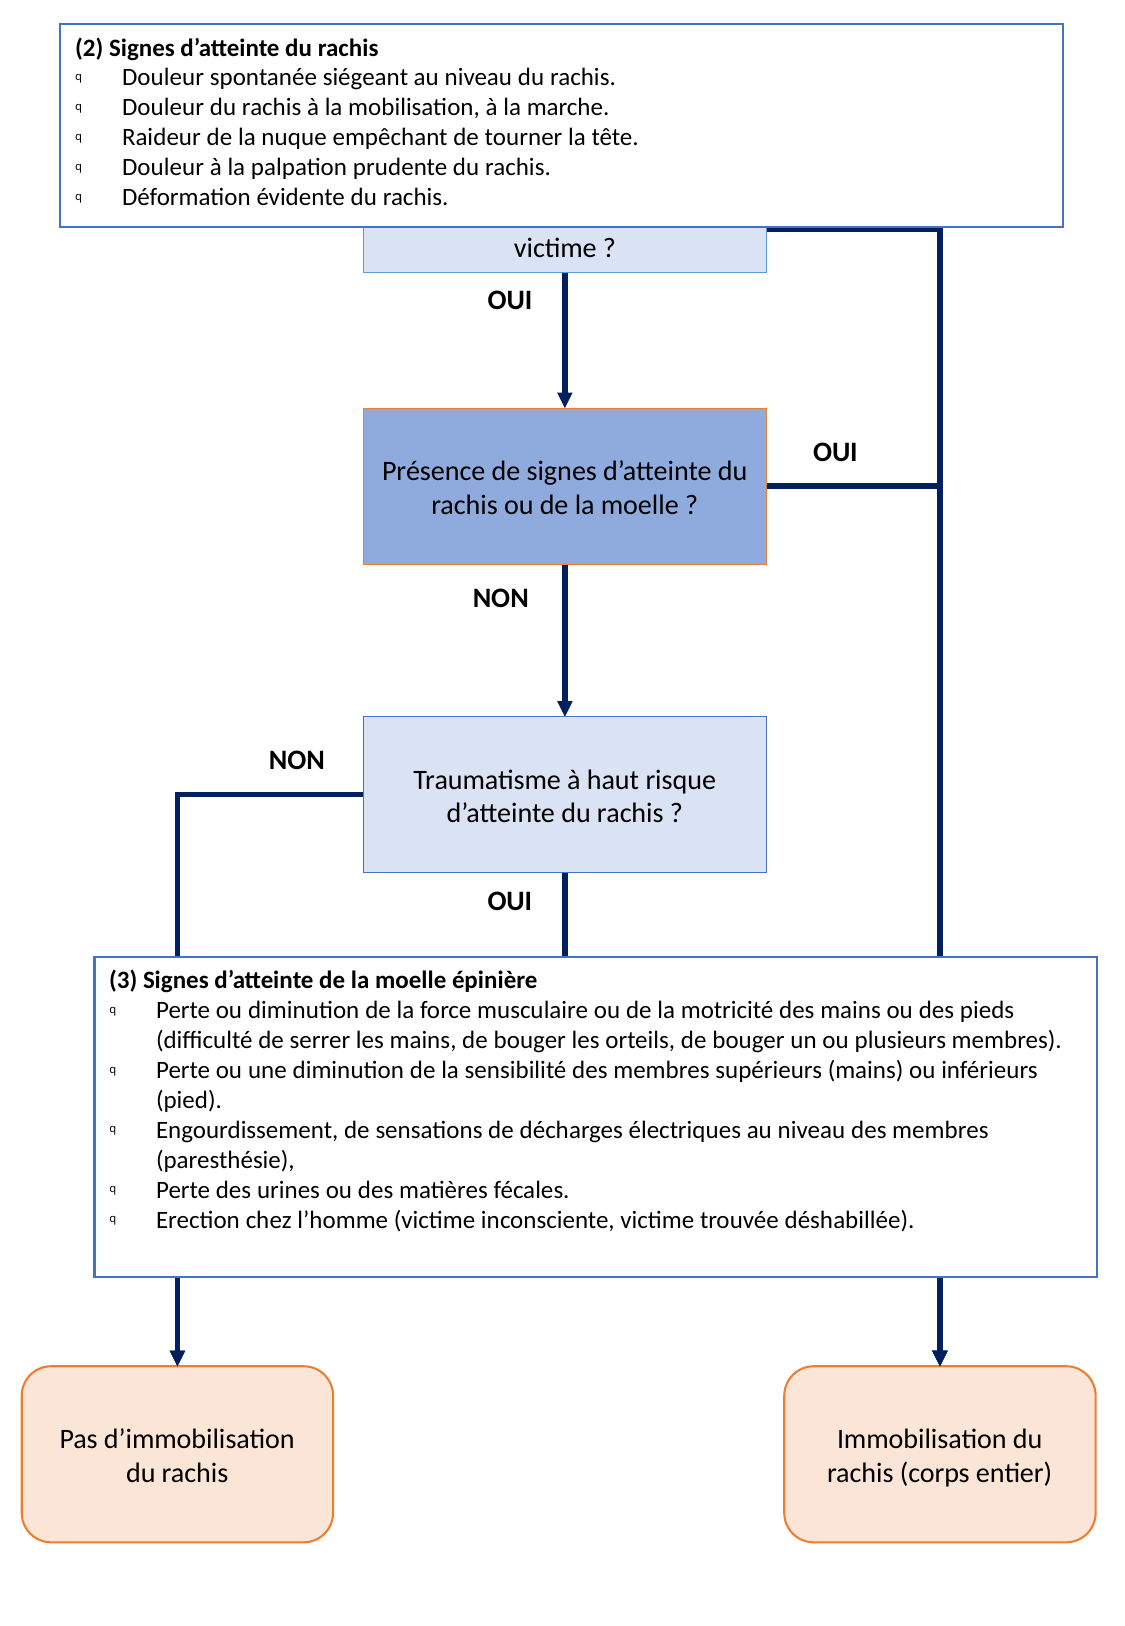

(2) Signes d’atteinte du rachis
Douleur spontanée siégeant au niveau du rachis.
Douleur du rachis à la mobilisation, à la marche.
Raideur de la nuque empêchant de tourner la tête.
Douleur à la palpation prudente du rachis.
Déformation évidente du rachis.
TRAUMATISME CONTONDANT
NON
Fiabilité des réponses de la victime ?
OUI
Présence de signes d’atteinte du rachis ou de la moelle ?
OUI
NON
Traumatisme à haut risque d’atteinte du rachis ?
NON
OUI
(3) Signes d’atteinte de la moelle épinière
Perte ou diminution de la force musculaire ou de la motricité des mains ou des pieds (difficulté de serrer les mains, de bouger les orteils, de bouger un ou plusieurs membres).
Perte ou une diminution de la sensibilité des membres supérieurs (mains) ou inférieurs (pied).
Engourdissement, de sensations de décharges électriques au niveau des membres (paresthésie),
Perte des urines ou des matières fécales.
Erection chez l’homme (victime inconsciente, victime trouvée déshabillée).
Age > 65 ans
Ou ATCD à risque5 ?
NON
OUI
Pas d’immobilisation du rachis
Immobilisation du rachis (corps entier)